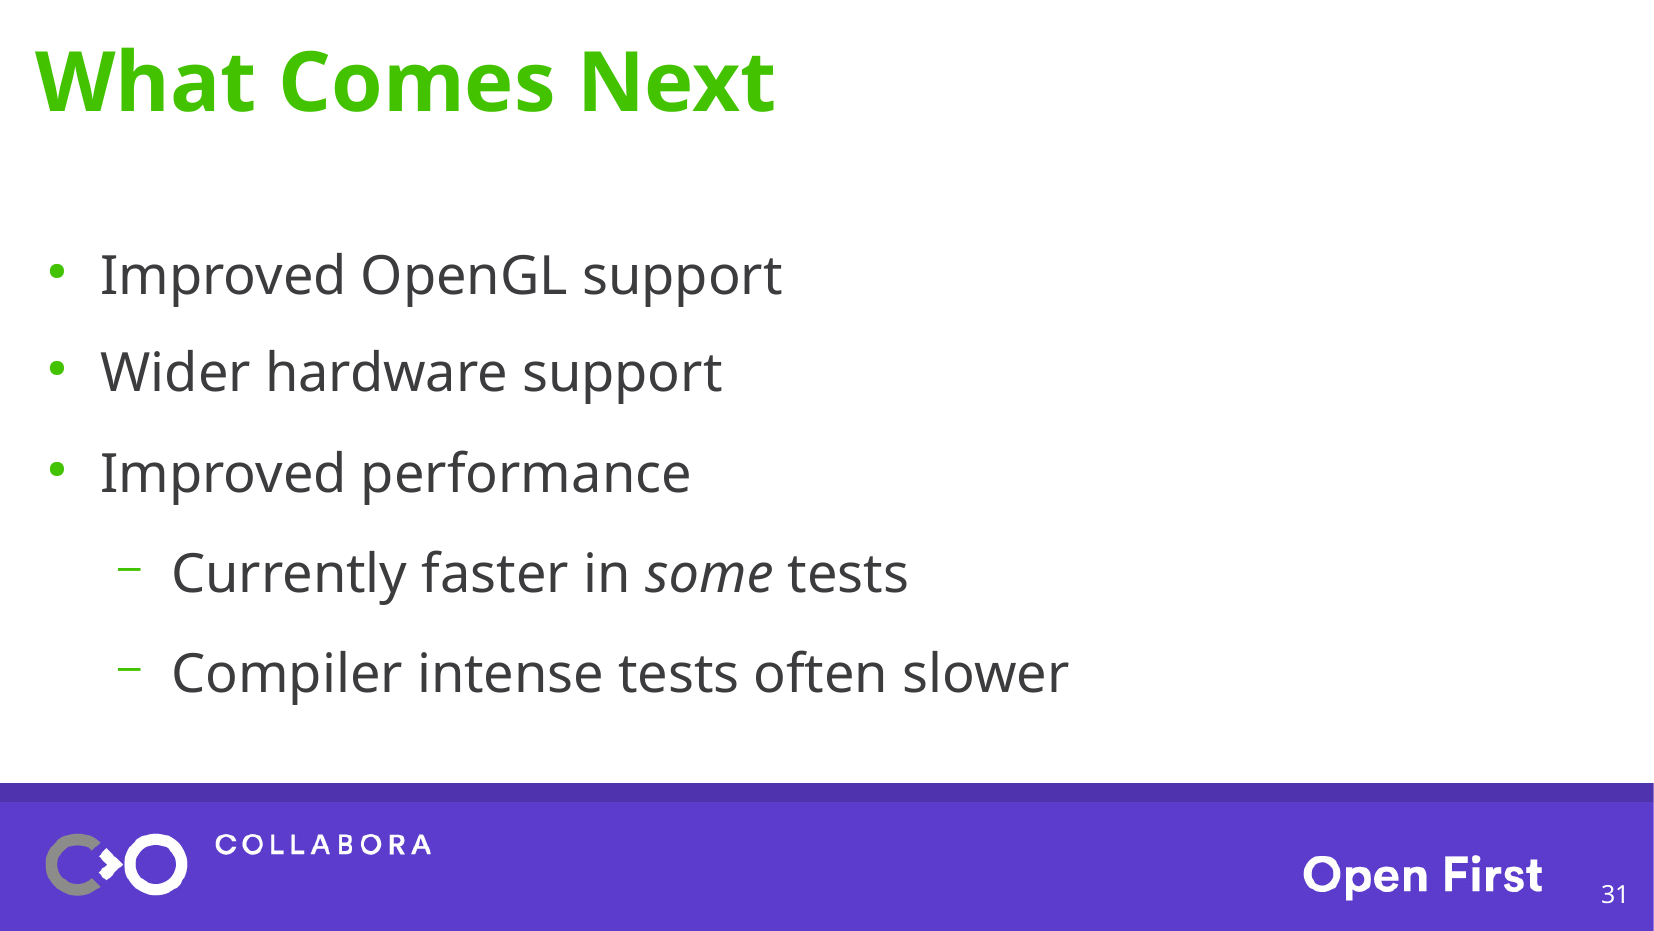

# What Comes Next
Improved OpenGL support
Wider hardware support
Improved performance
Currently faster in some tests
Compiler intense tests often slower
31